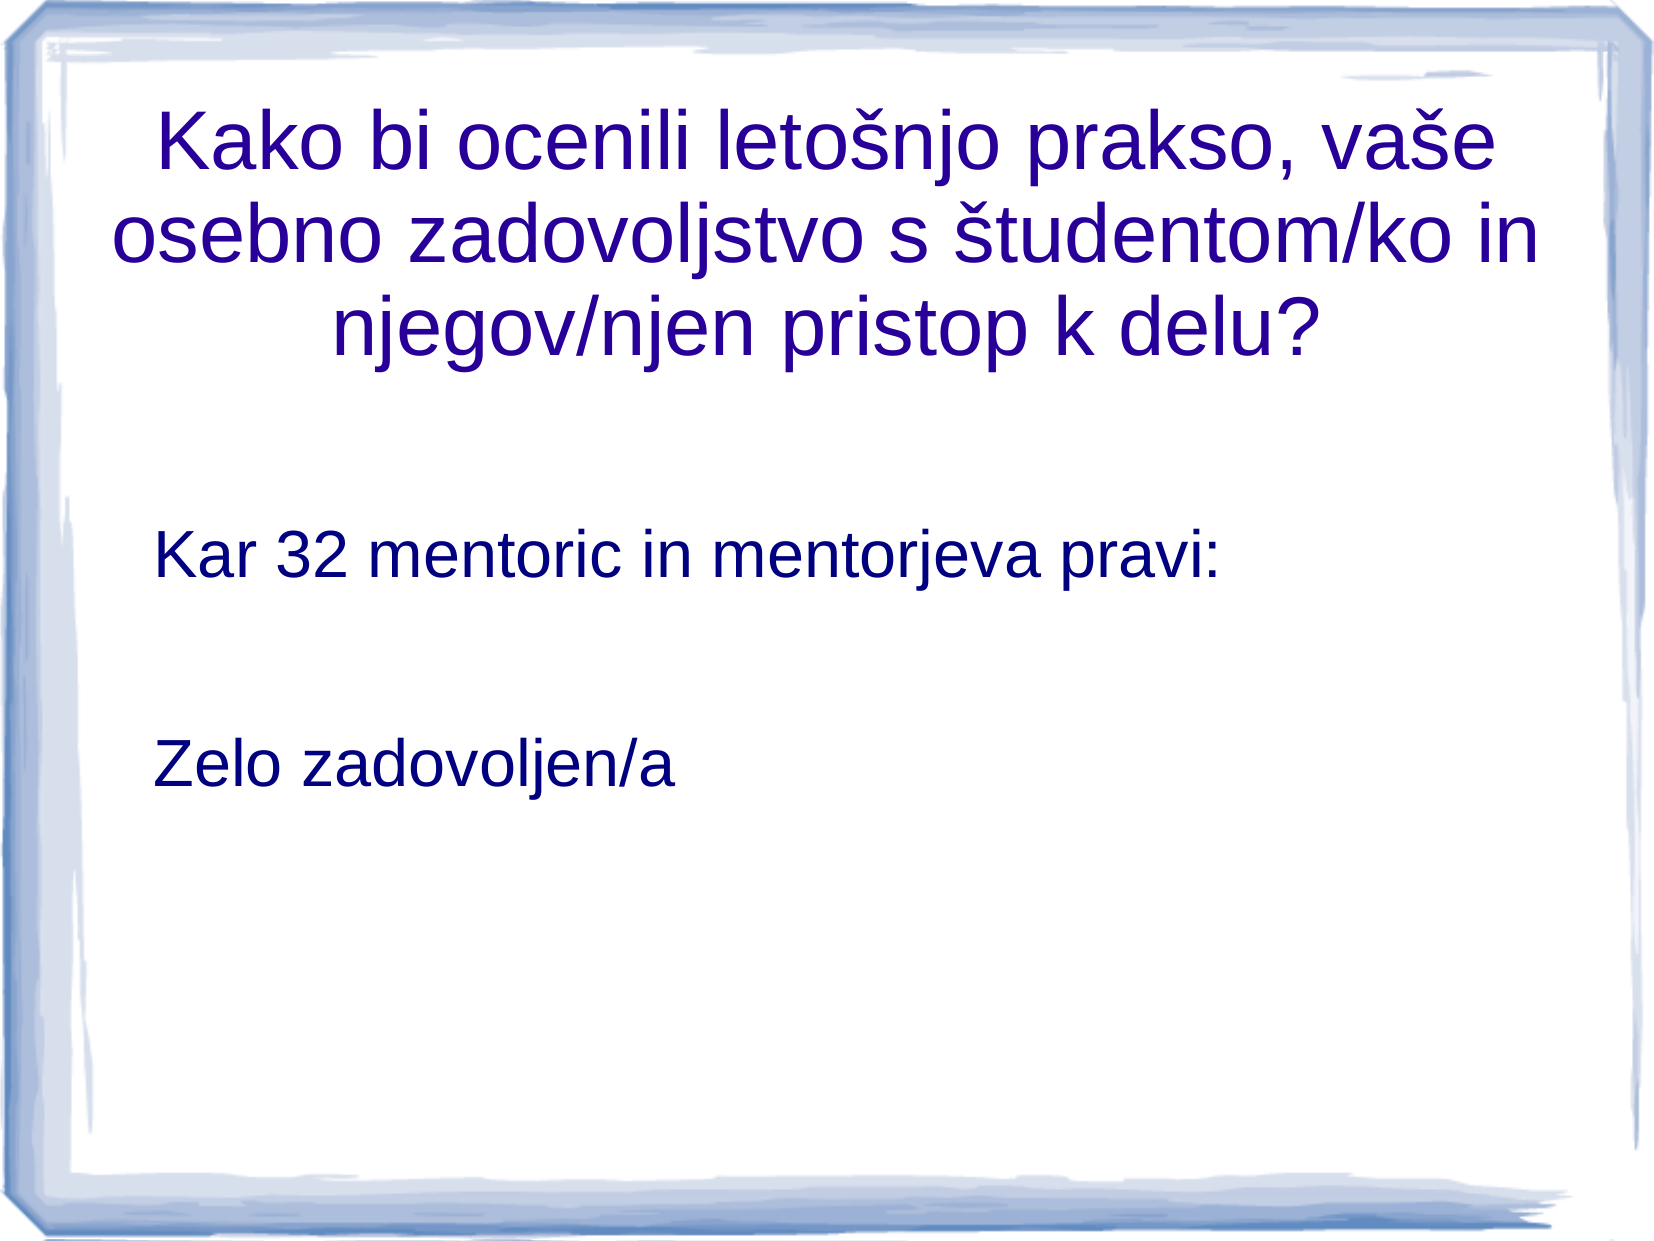

# Kako bi ocenili letošnjo prakso, vaše osebno zadovoljstvo s študentom/ko in njegov/njen pristop k delu?
Kar 32 mentoric in mentorjeva pravi:
Zelo zadovoljen/a